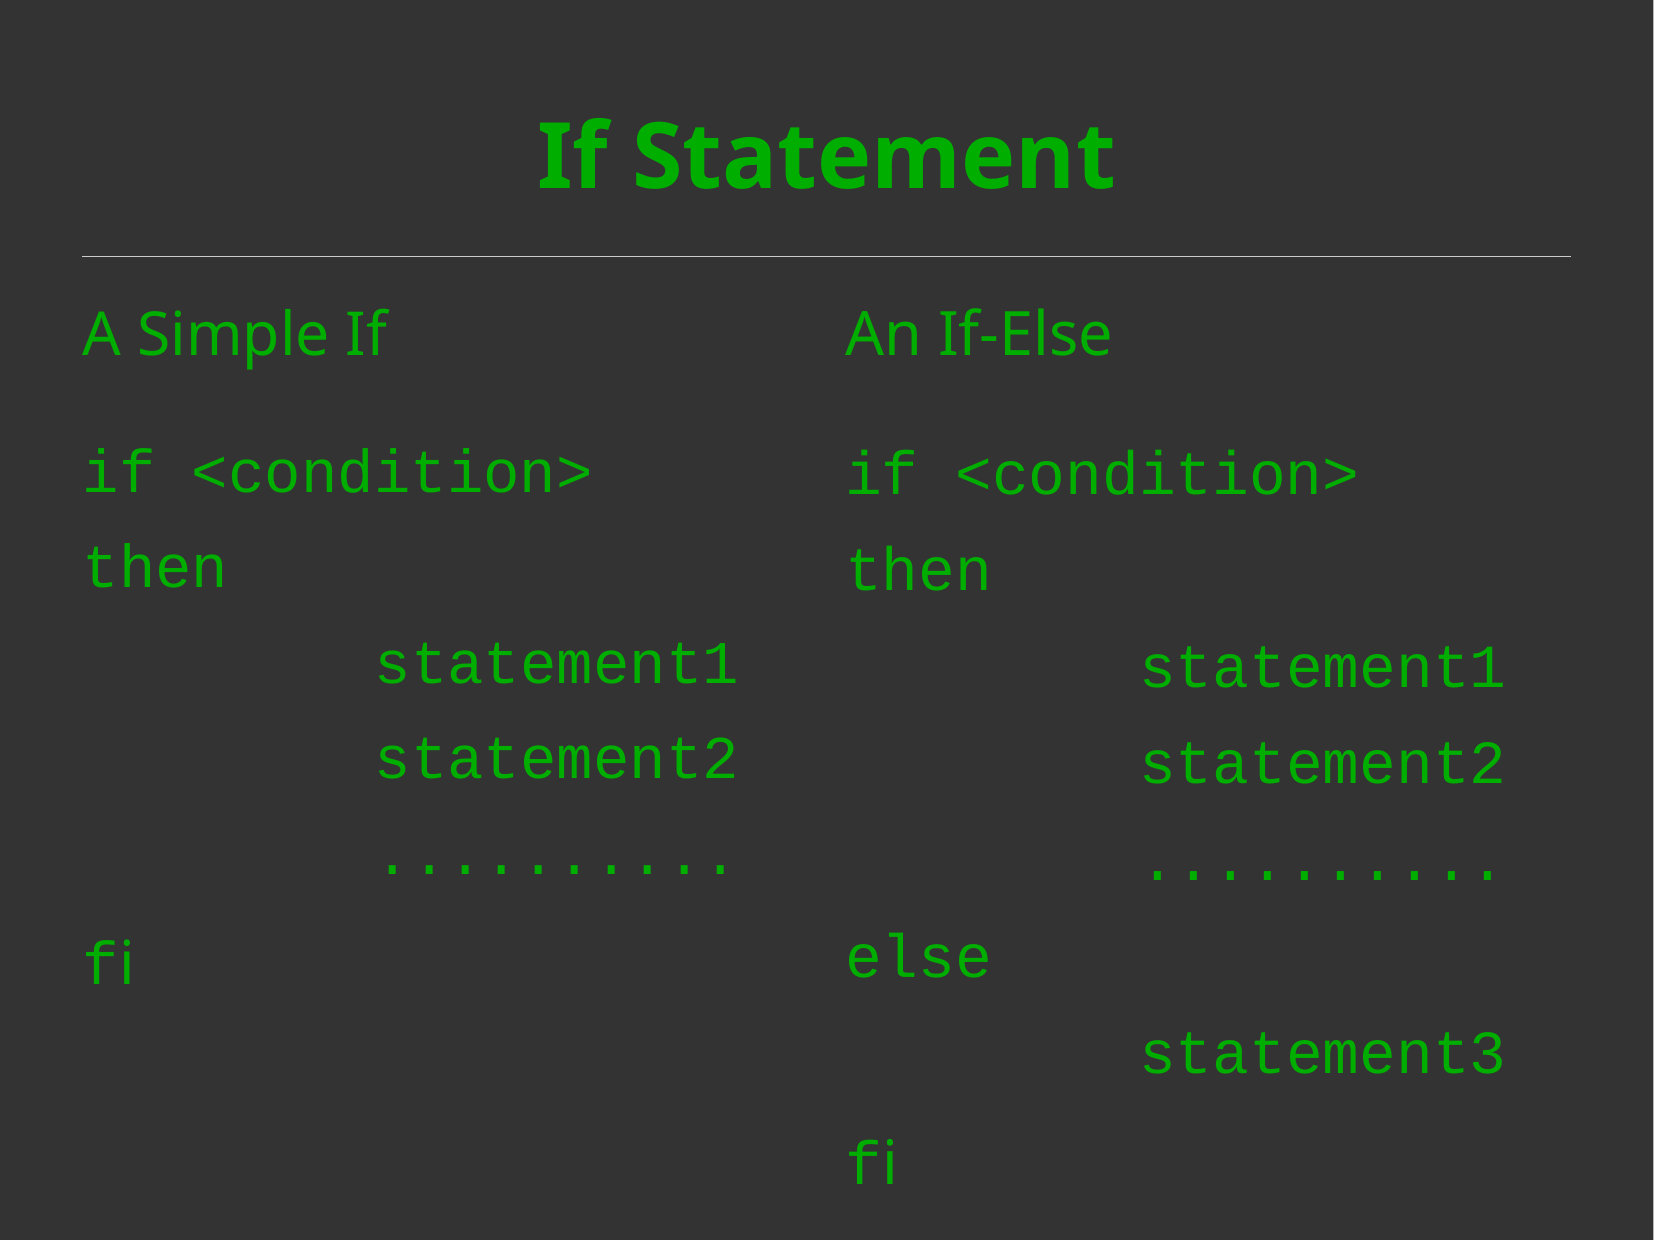

# If Statement
A Simple If
if <condition>
then
 statement1
 statement2
 ..........
fi
An If-Else
if <condition>
then
 statement1
 statement2
 ..........
else
 statement3
fi